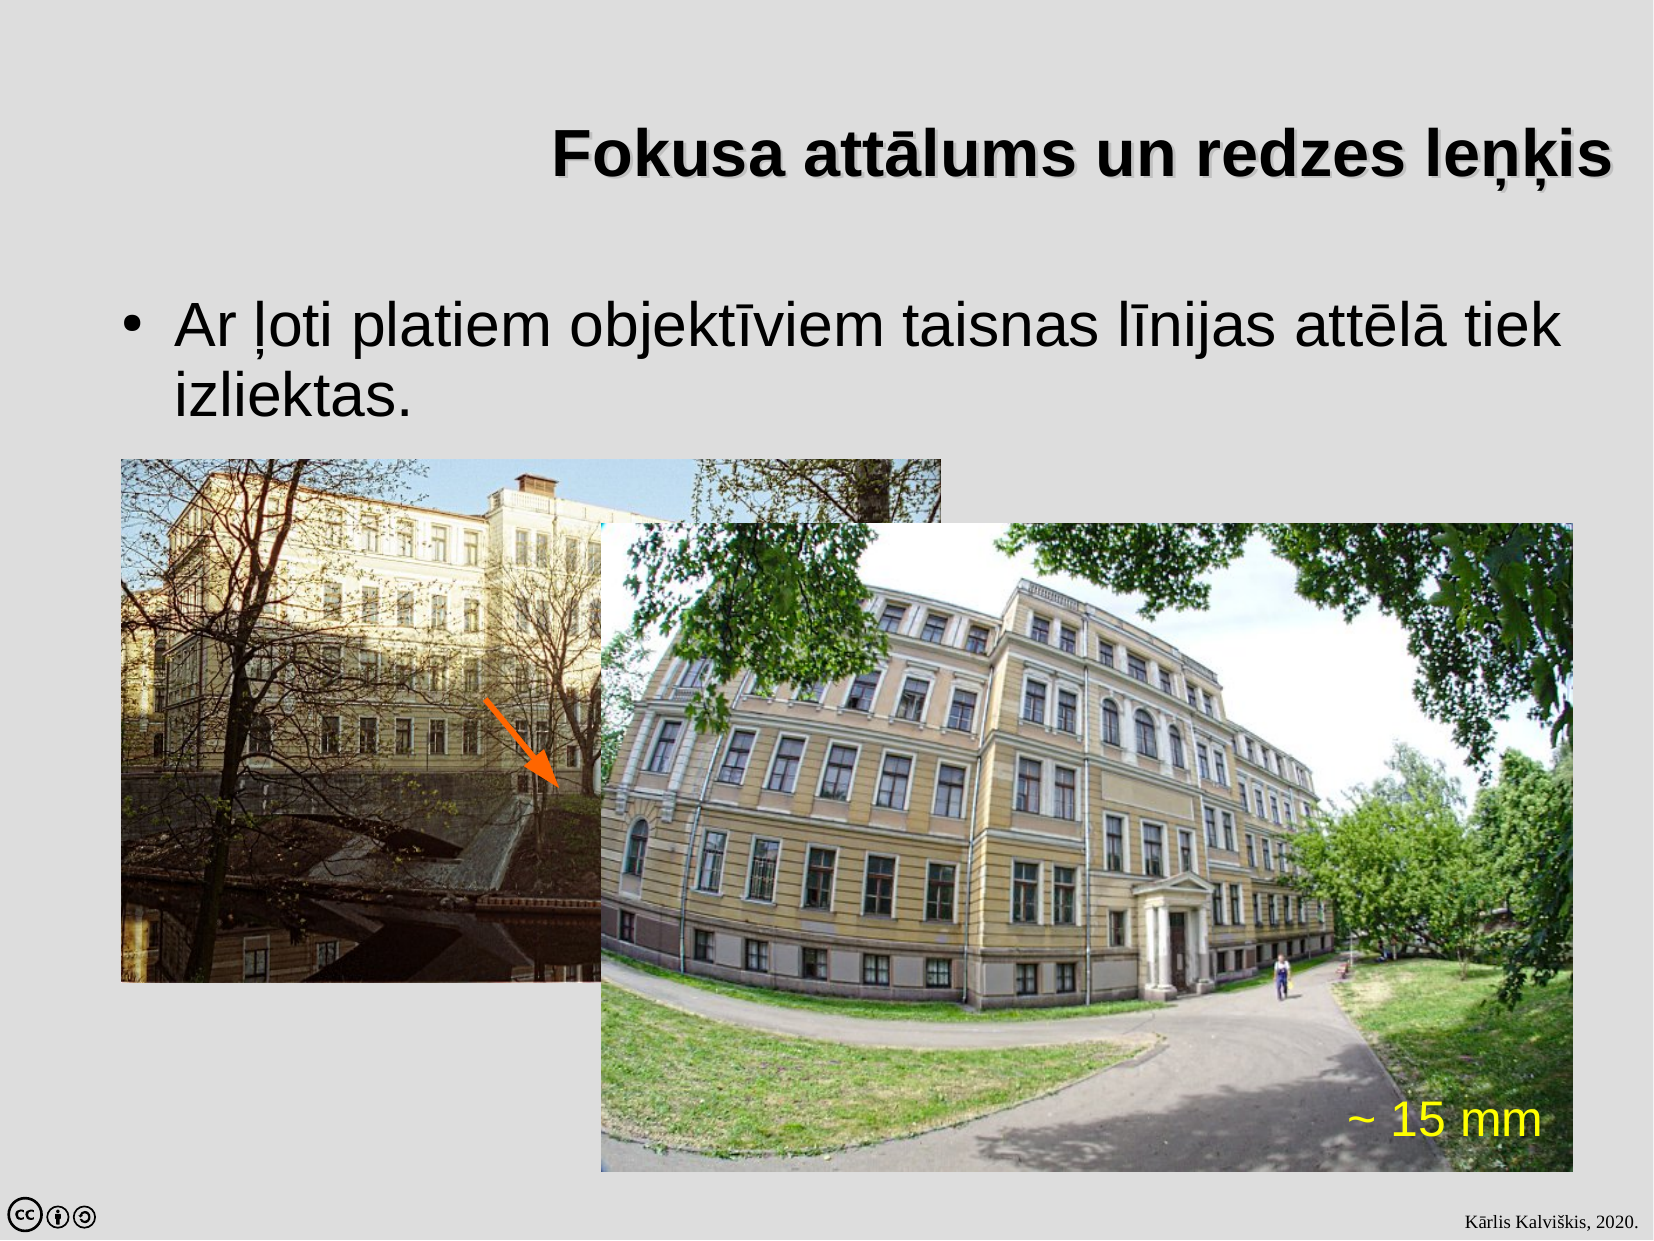

# Fokusa attālums un redzes leņķis
Ar ļoti platiem objektīviem taisnas līnijas attēlā tiek izliektas.
50 mm
~ 15 mm